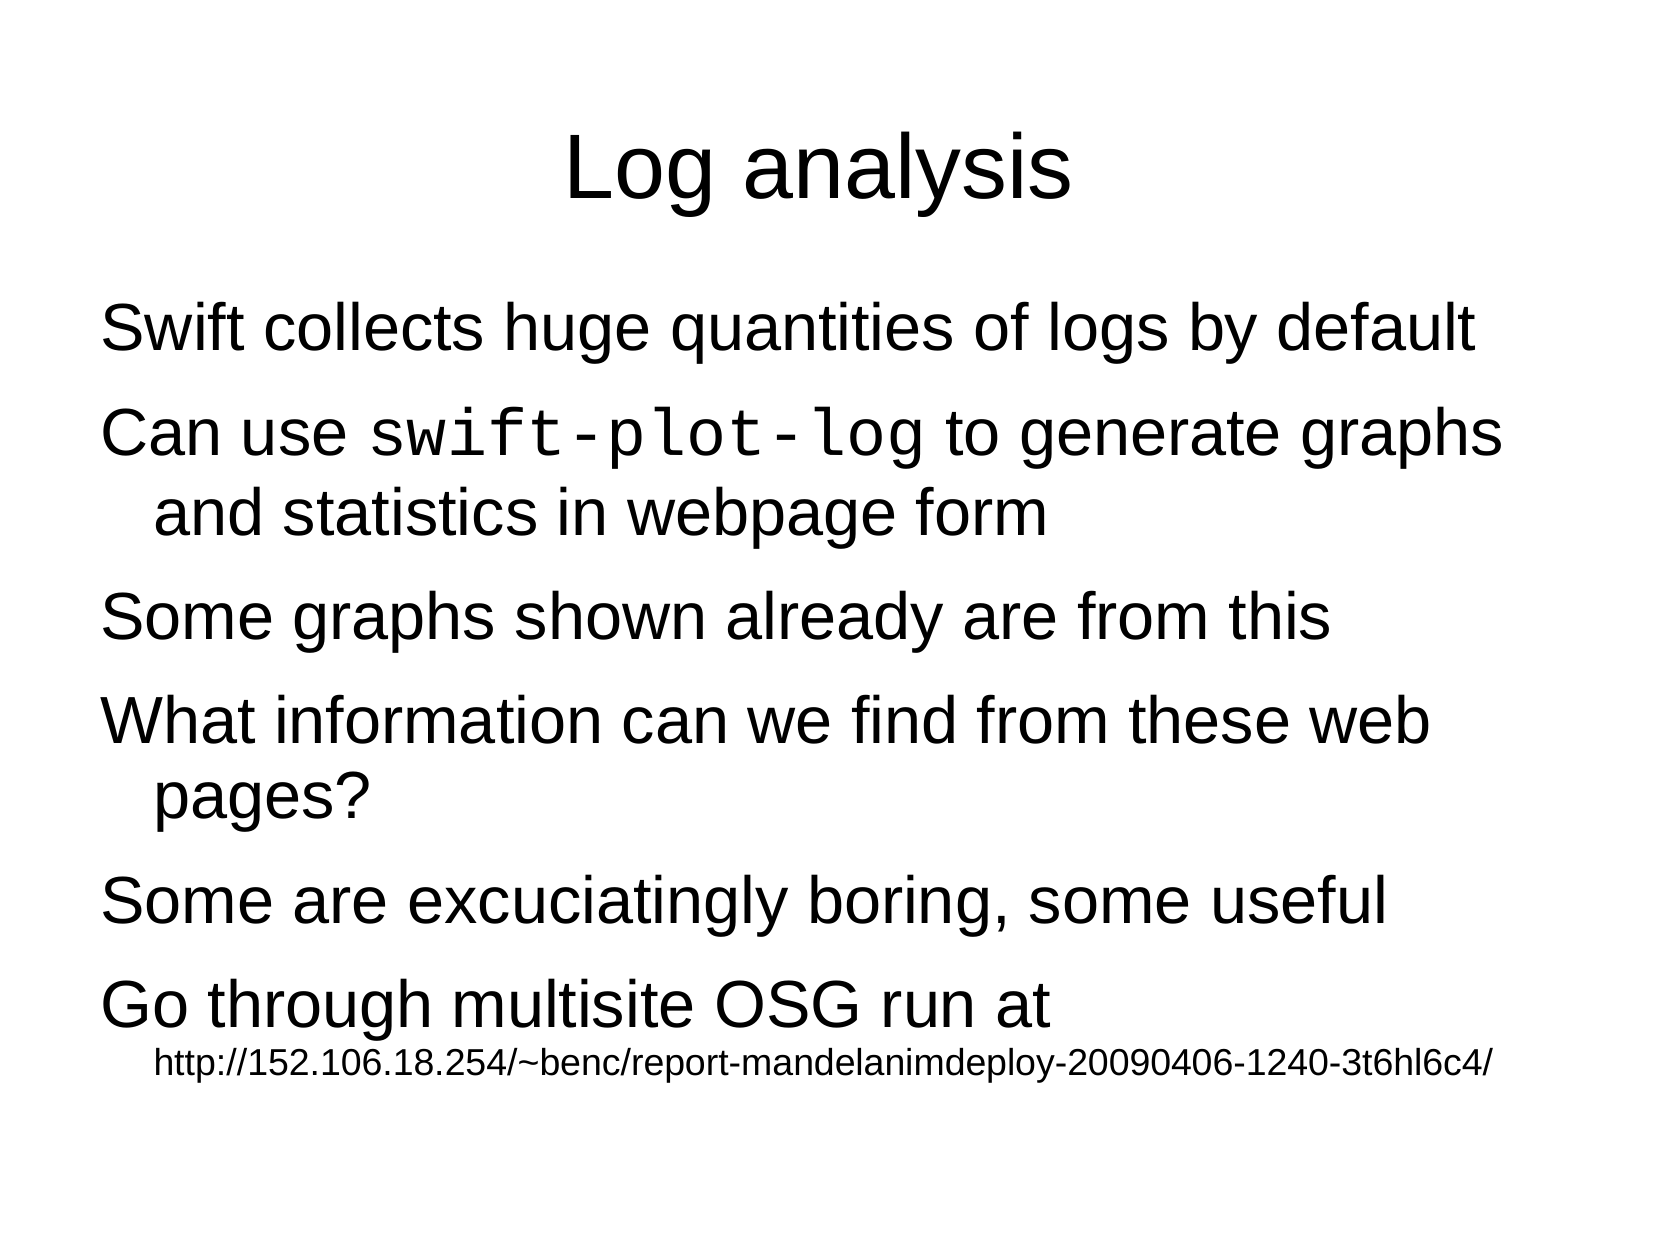

# Log analysis
Swift collects huge quantities of logs by default
Can use swift-plot-log to generate graphs and statistics in webpage form
Some graphs shown already are from this
What information can we find from these web pages?
Some are excuciatingly boring, some useful
Go through multisite OSG run at http://152.106.18.254/~benc/report-mandelanimdeploy-20090406-1240-3t6hl6c4/